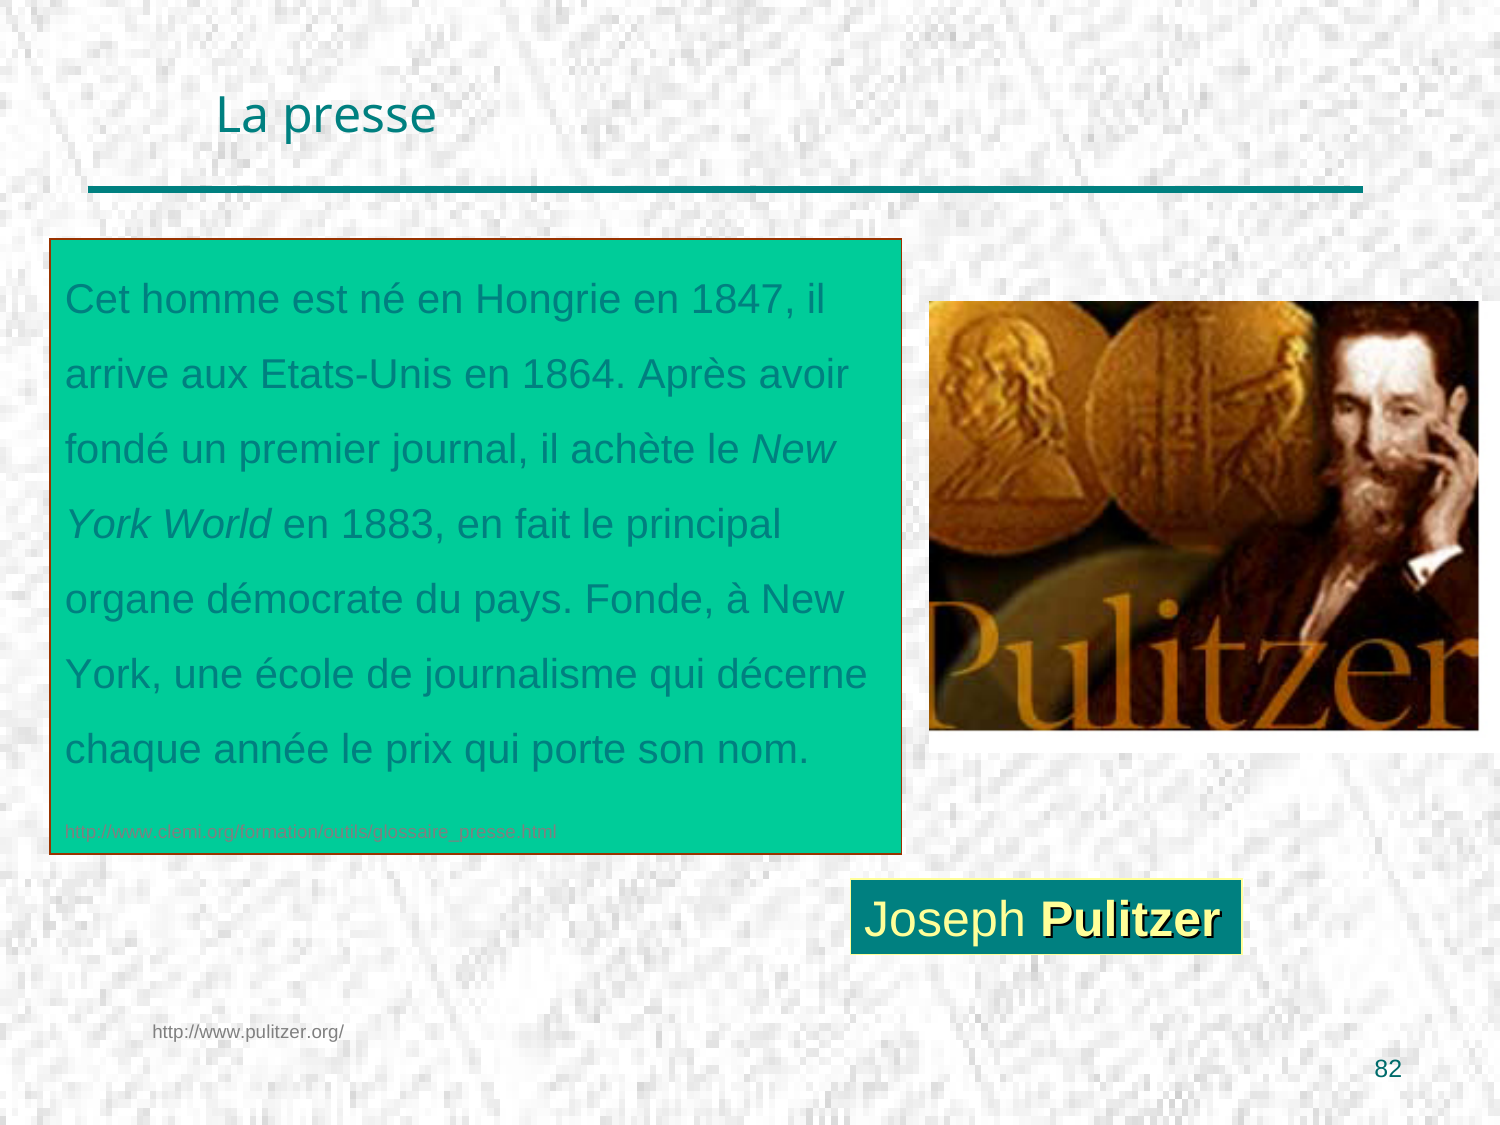

La presse
Cet homme est né en Hongrie en 1847, il arrive aux Etats-Unis en 1864. Après avoir fondé un premier journal, il achète le New York World en 1883, en fait le principal organe démocrate du pays. Fonde, à New York, une école de journalisme qui décerne chaque année le prix qui porte son nom.
http://www.clemi.org/formation/outils/glossaire_presse.html
Joseph Pulitzer
http://www.pulitzer.org/
82